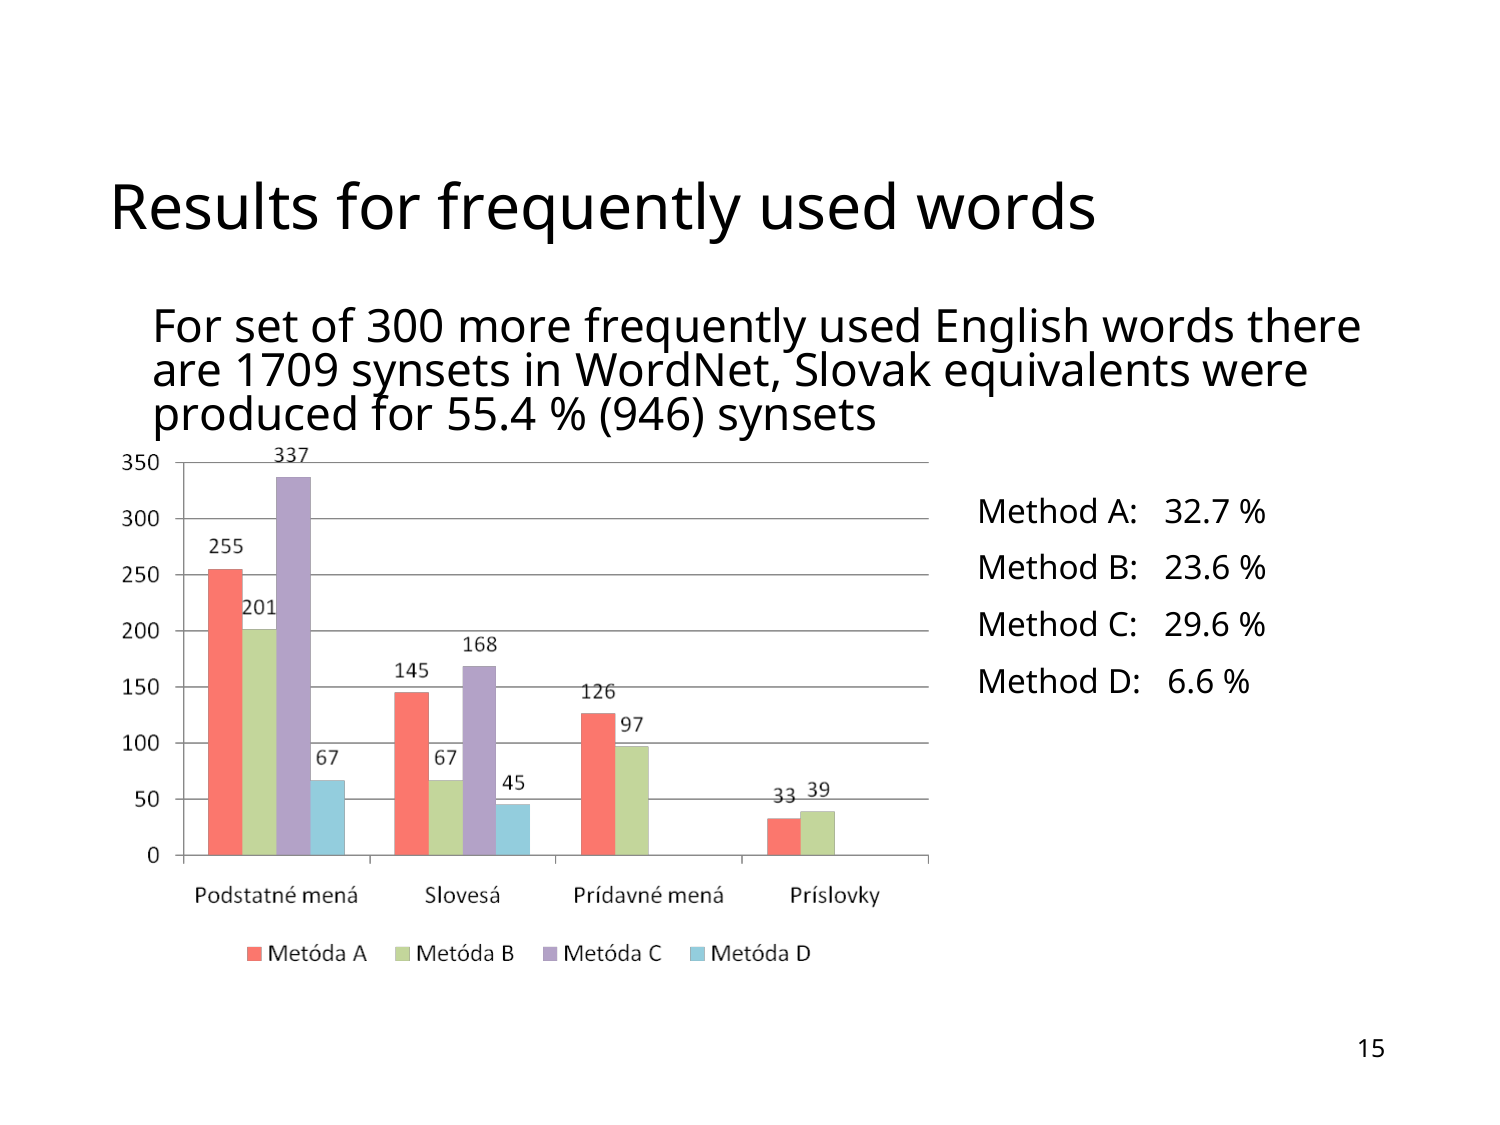

# Results for frequently used words
For set of 300 more frequently used English words there are 1709 synsets in WordNet, Slovak equivalents were produced for 55.4 % (946) synsets
Method A: 32.7 %
Method B: 23.6 %
Method C: 29.6 %
Method D: 6.6 %